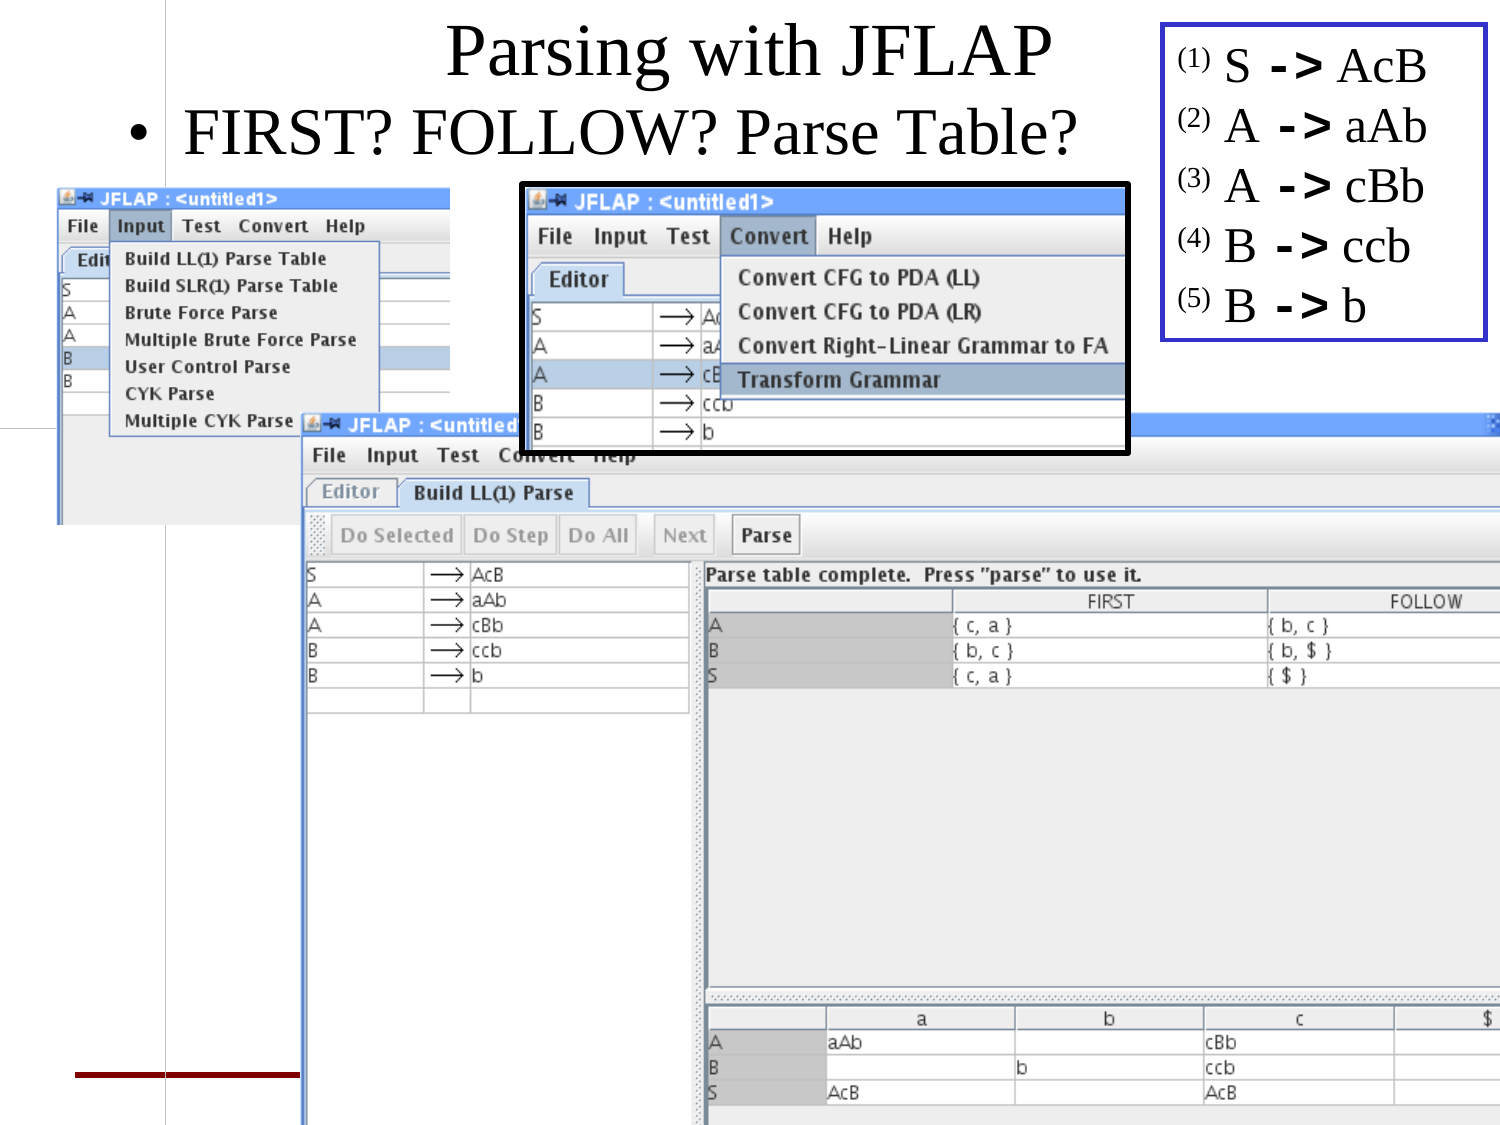

# Parsing with JFLAP
(1) S -> AcB
(2) A -> aAb
(3) A -> cBb
(4) B -> ccb
(5) B -> b
FIRST? FOLLOW? Parse Table?